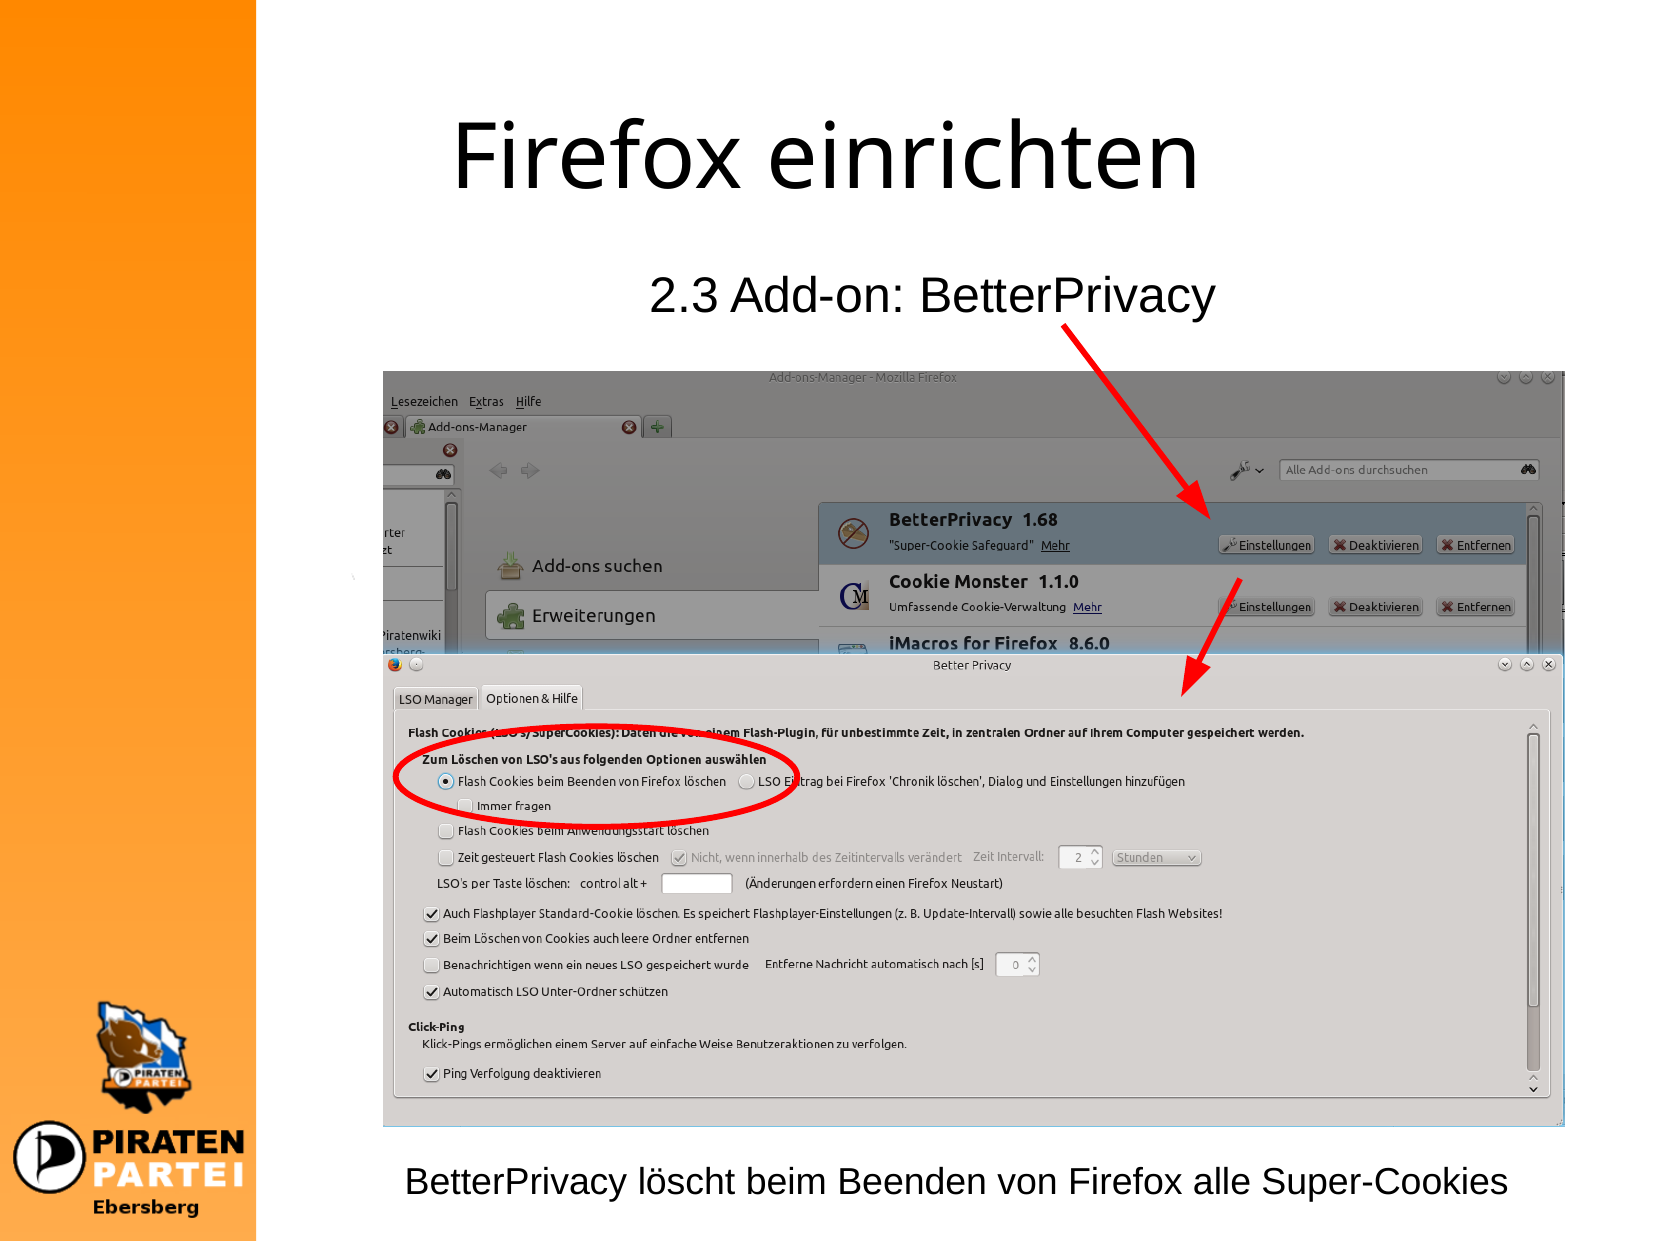

# Firefox einrichten
2.3 Add-on: BetterPrivacy
BetterPrivacy löscht beim Beenden von Firefox alle Super-Cookies